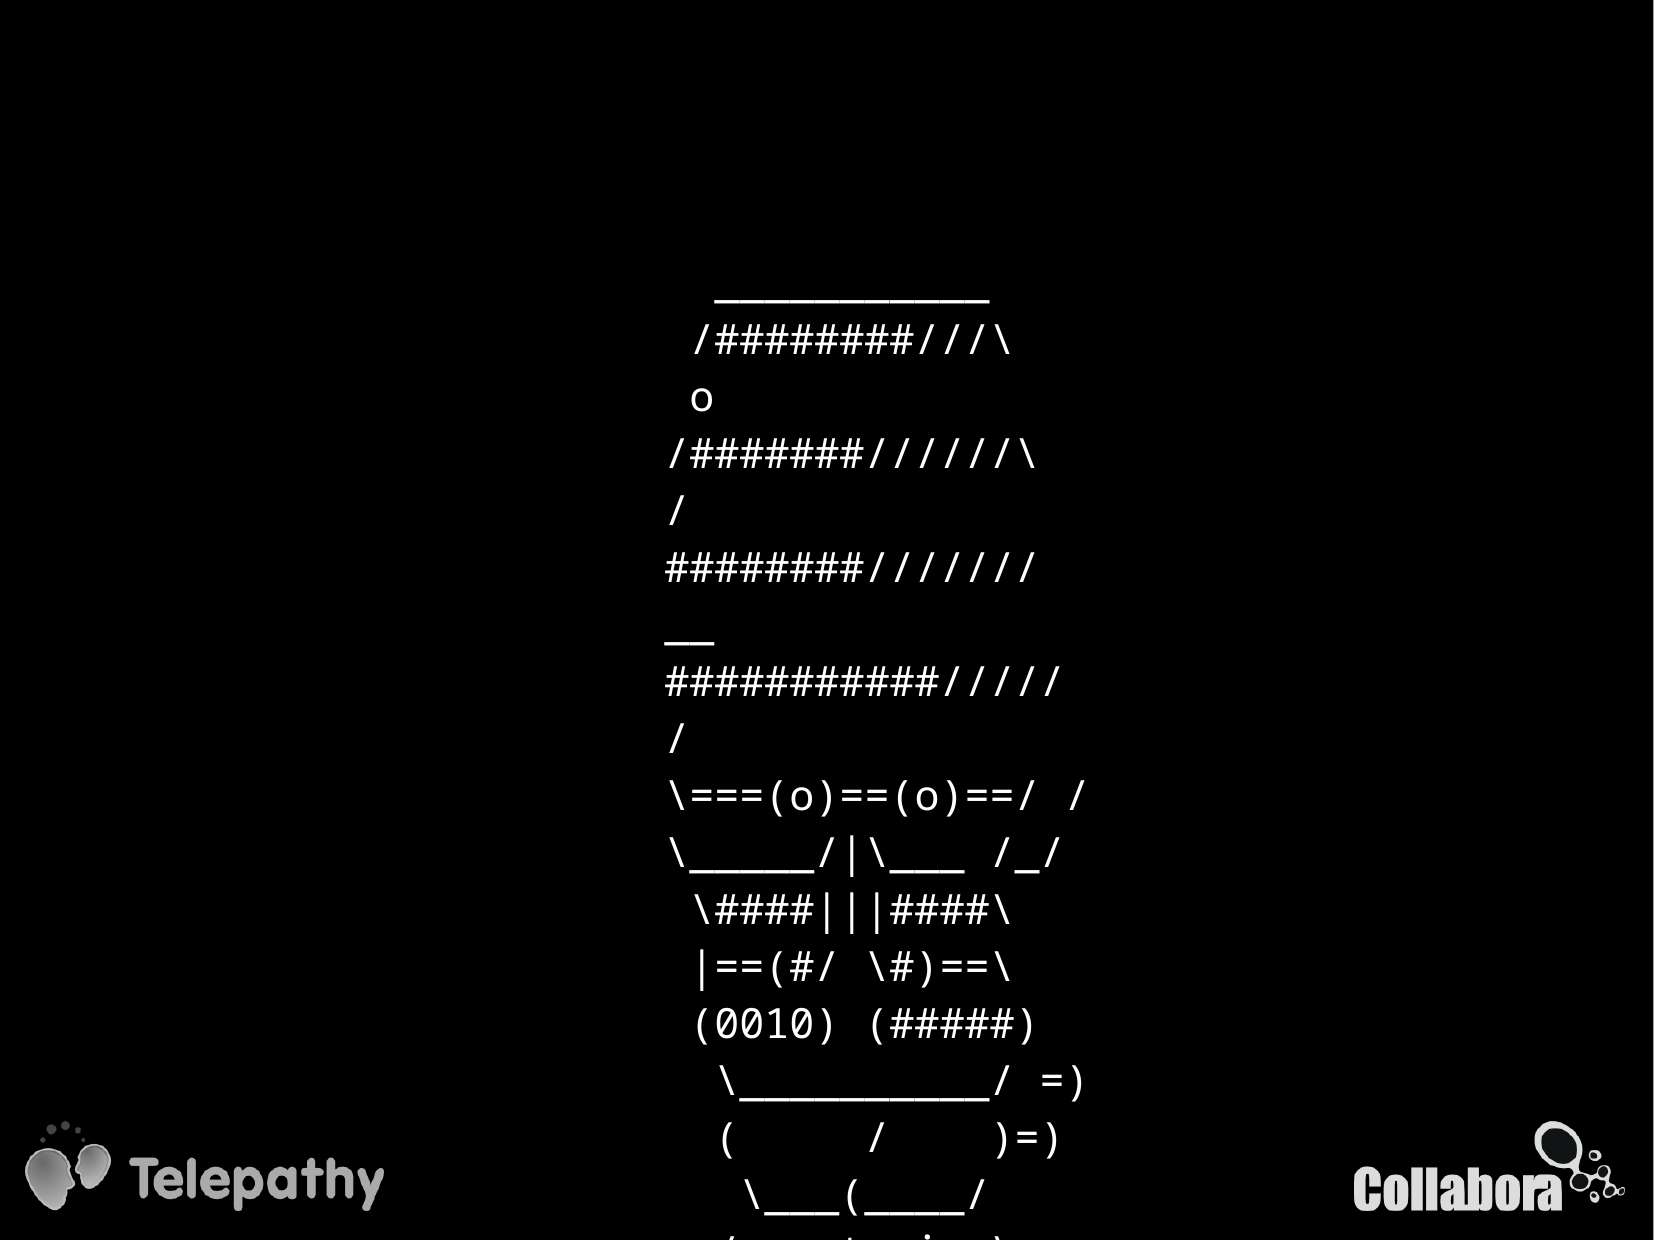

___________
 /########///\ o
/#######//////\ /
########/////// __
###########///// /
\===(o)==(o)==/ /
\_____/|\___ /_/
 \####|||####\
 |==(#/ \#)==\
 (0010) (#####)
 \__________/ =)
 ( / )=)
 \___(____/
 /qwertyuiop\
 |asdfghj;tt|